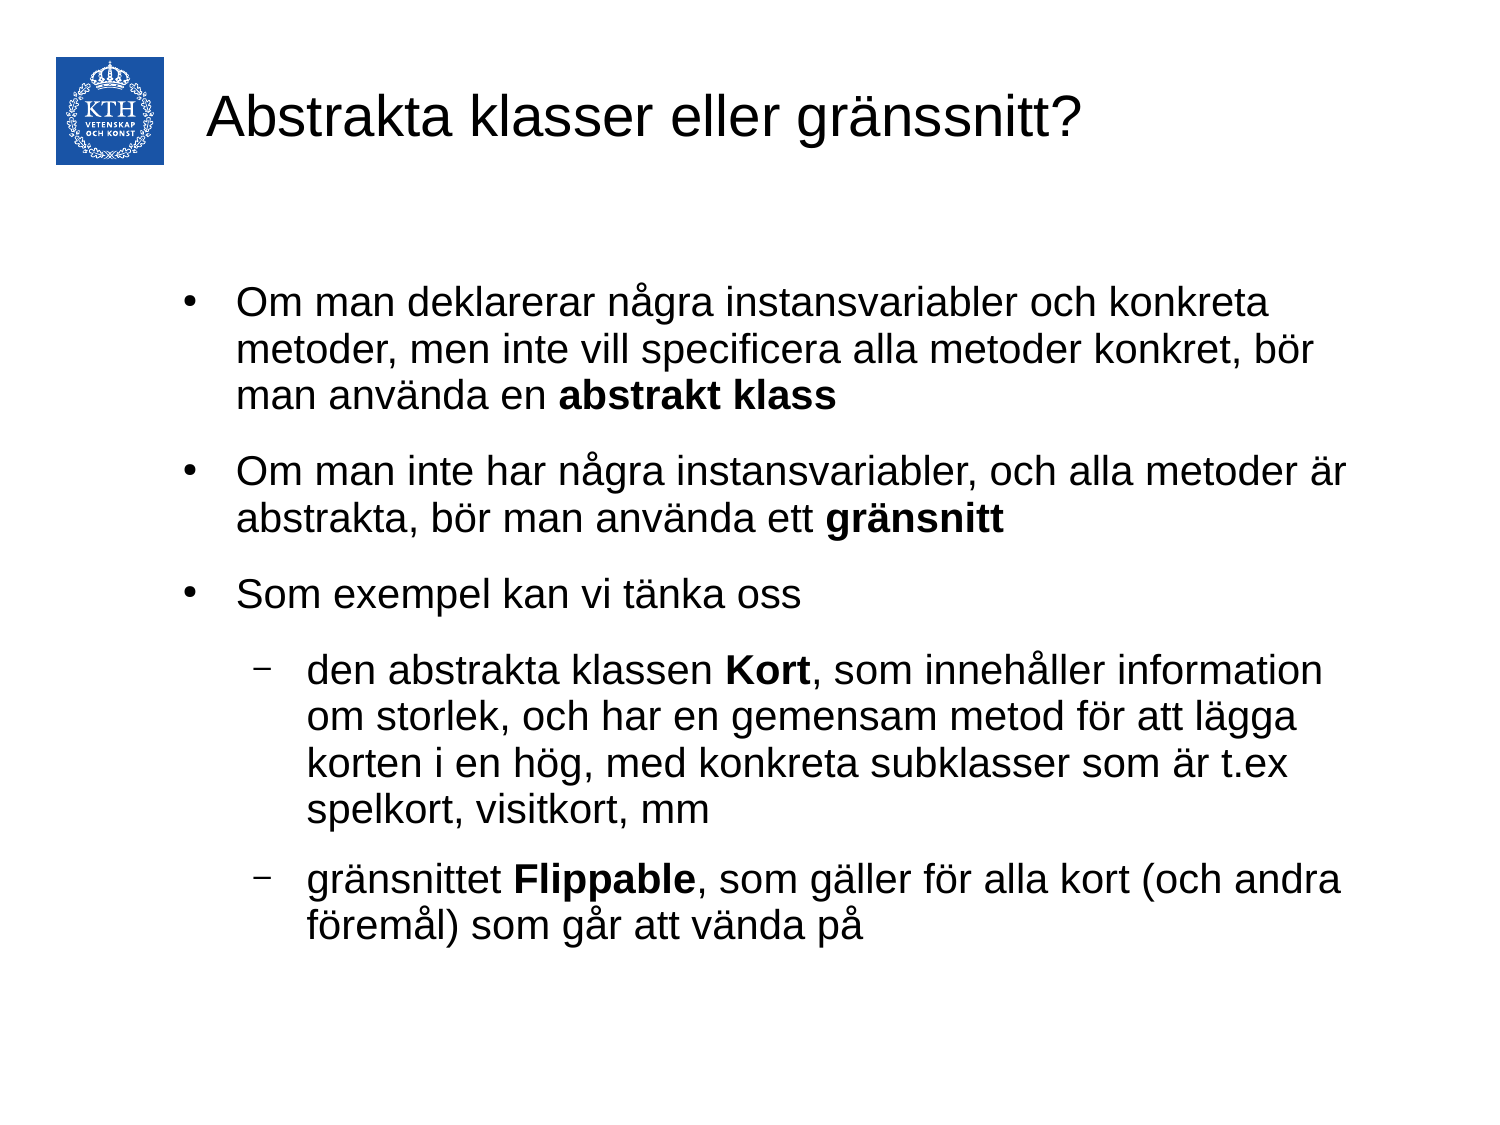

# Abstrakta klasser eller gränssnitt?
Om man deklarerar några instansvariabler och konkreta metoder, men inte vill specificera alla metoder konkret, bör man använda en abstrakt klass
Om man inte har några instansvariabler, och alla metoder är abstrakta, bör man använda ett gränsnitt
Som exempel kan vi tänka oss
den abstrakta klassen Kort, som innehåller information om storlek, och har en gemensam metod för att lägga korten i en hög, med konkreta subklasser som är t.ex spelkort, visitkort, mm
gränsnittet Flippable, som gäller för alla kort (och andra föremål) som går att vända på